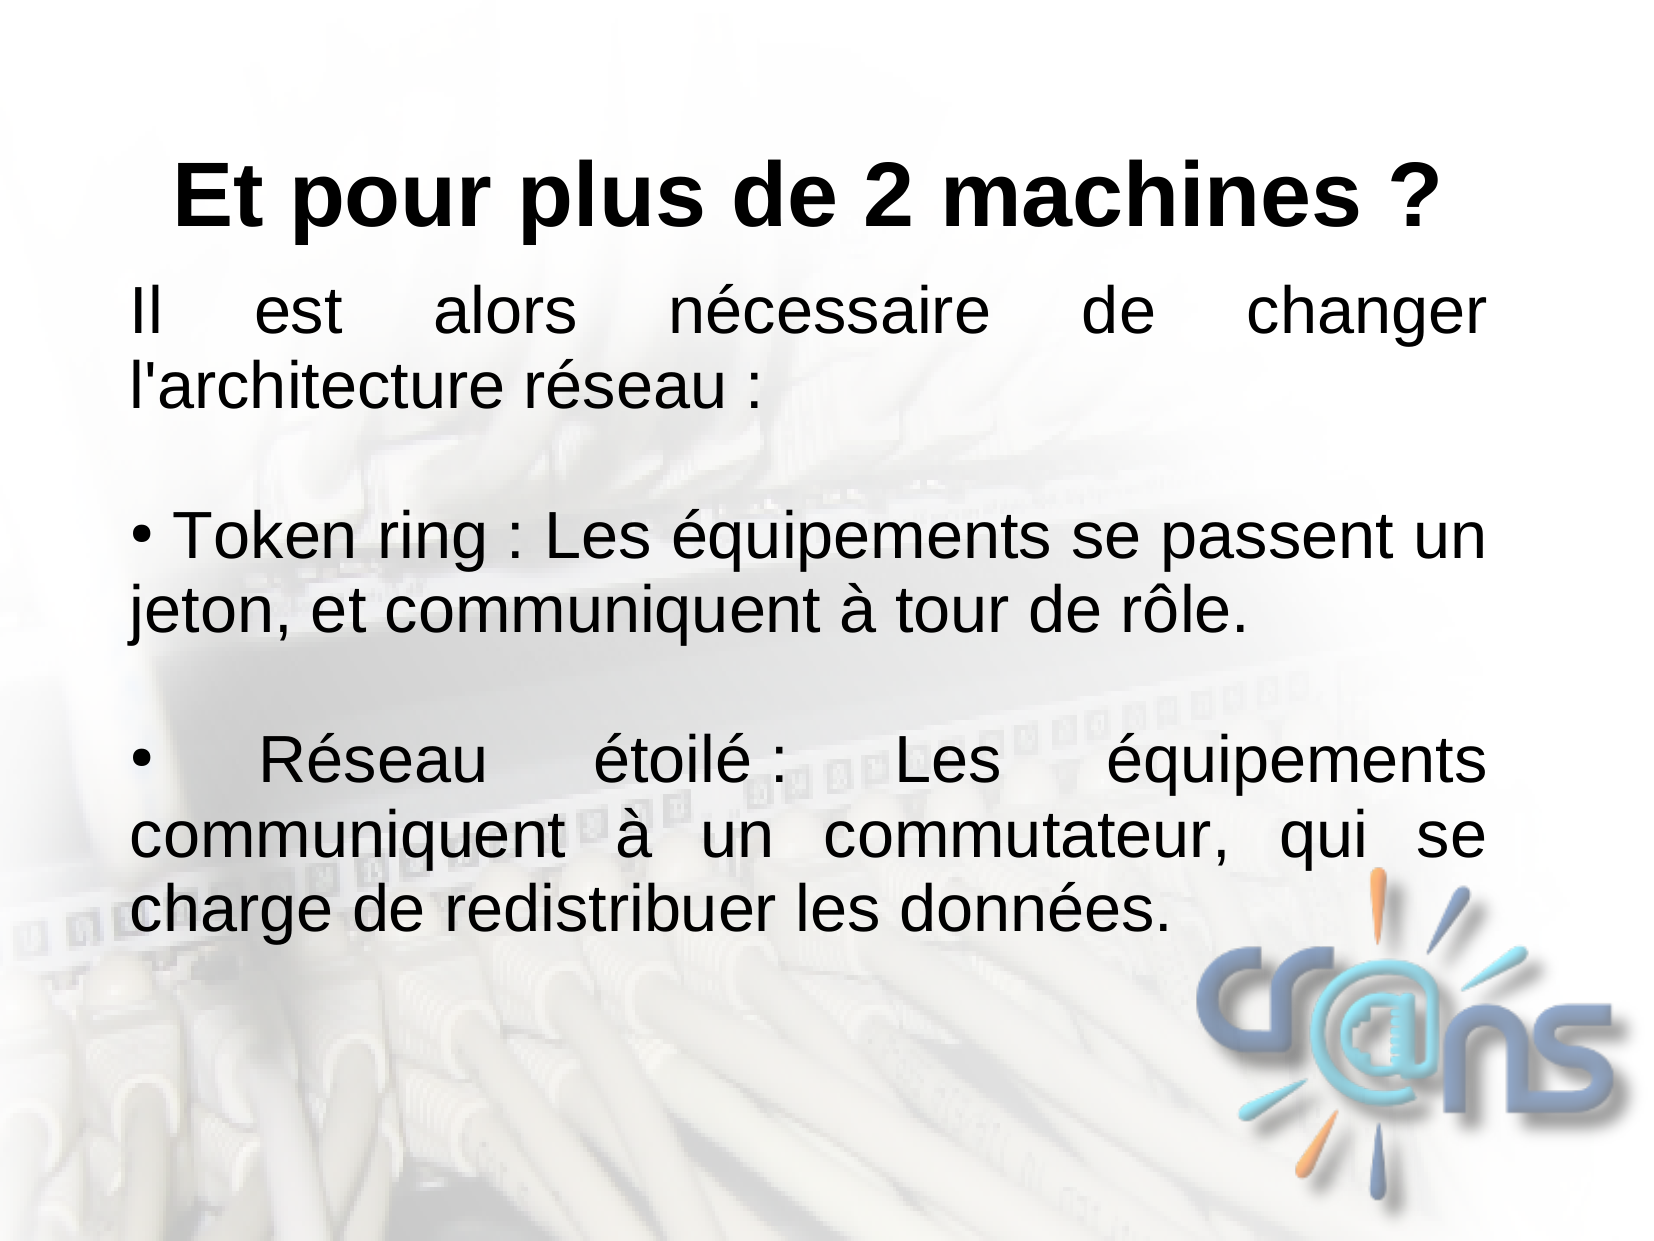

# Et pour plus de 2 machines ?
Il est alors nécessaire de changer l'architecture réseau :
 Token ring : Les équipements se passent un jeton, et communiquent à tour de rôle.
 Réseau étoilé : Les équipements communiquent à un commutateur, qui se charge de redistribuer les données.